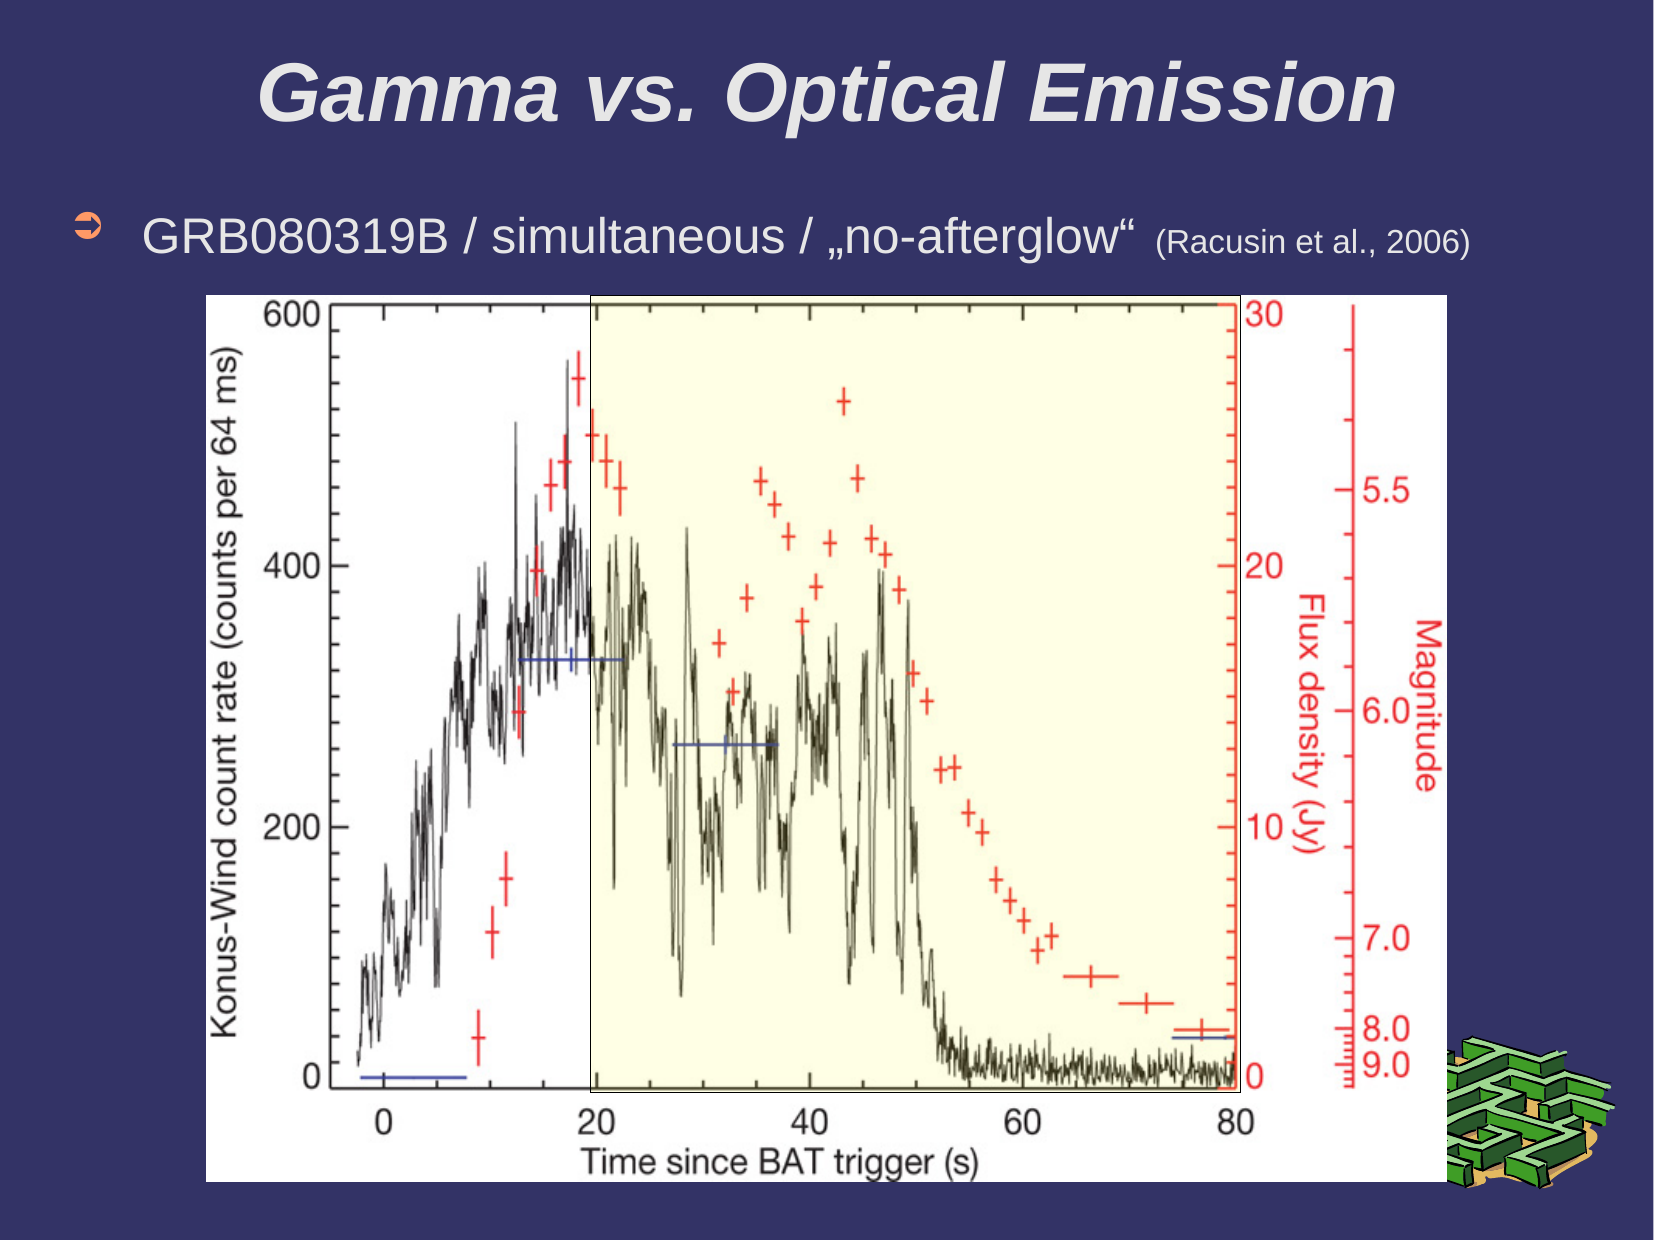

# Gamma vs. Optical Emission
GRB080319B / simultaneous / „no-afterglow“ (Racusin et al., 2006)